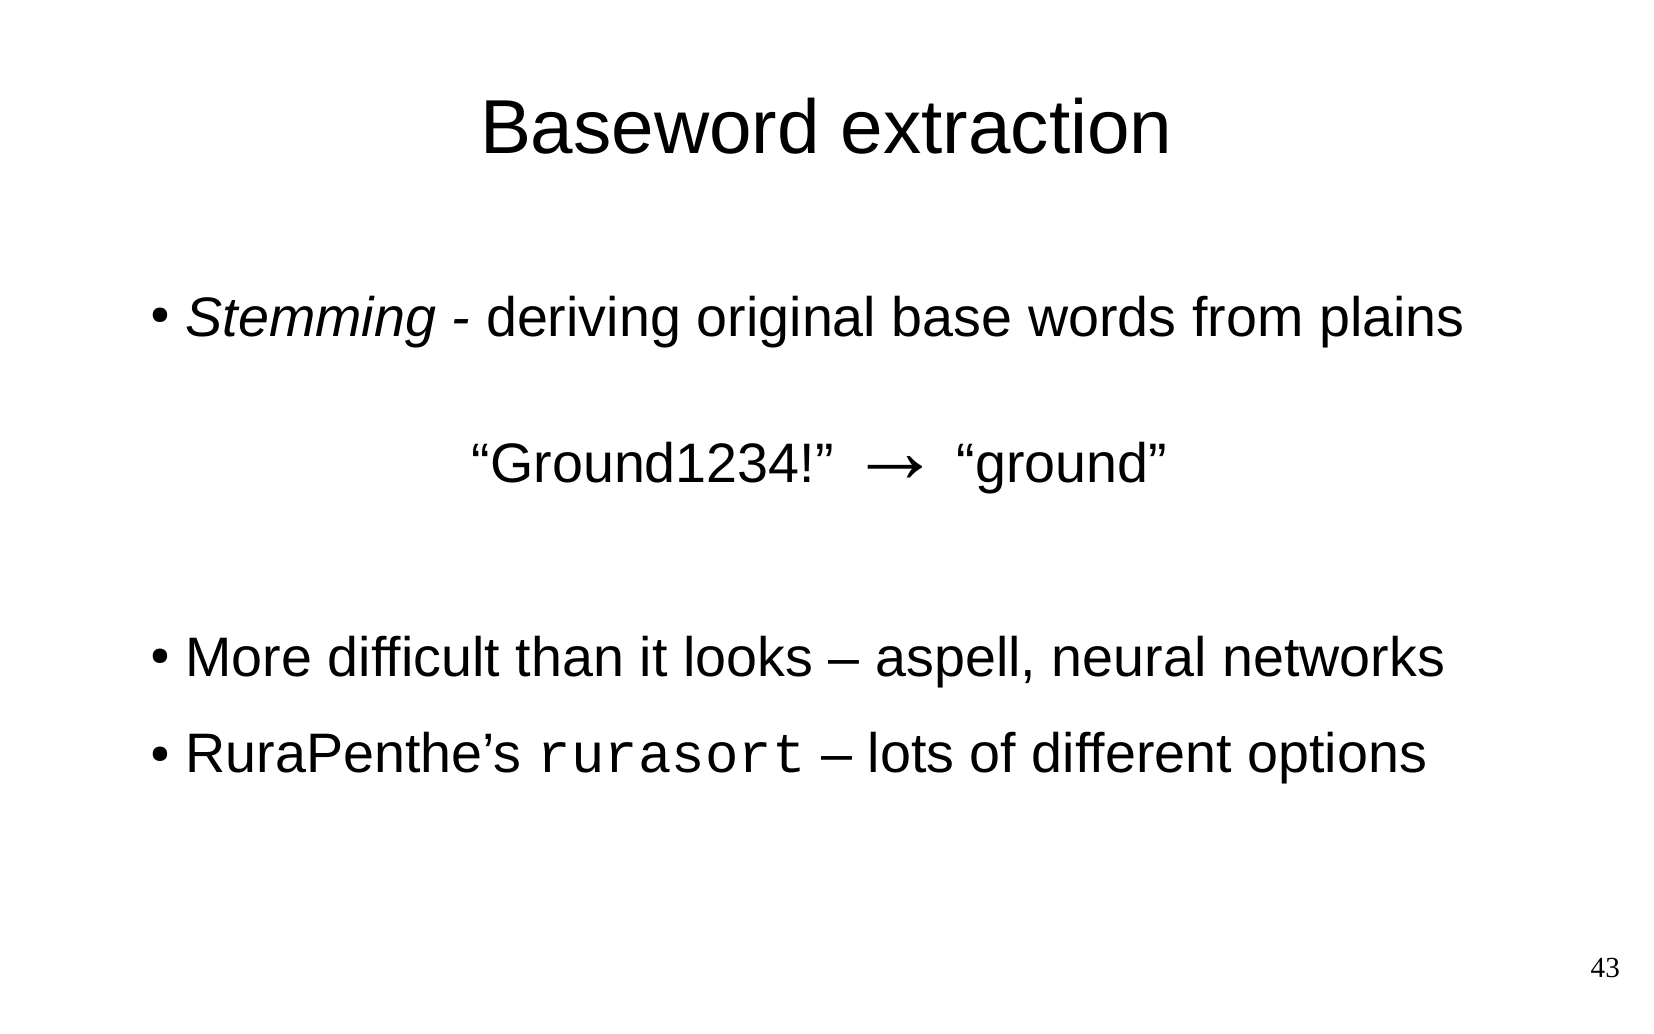

# Baseword extraction
Stemming - deriving original base words from plains
“Ground1234!” → “ground”
More difficult than it looks – aspell, neural networks
RuraPenthe’s rurasort – lots of different options